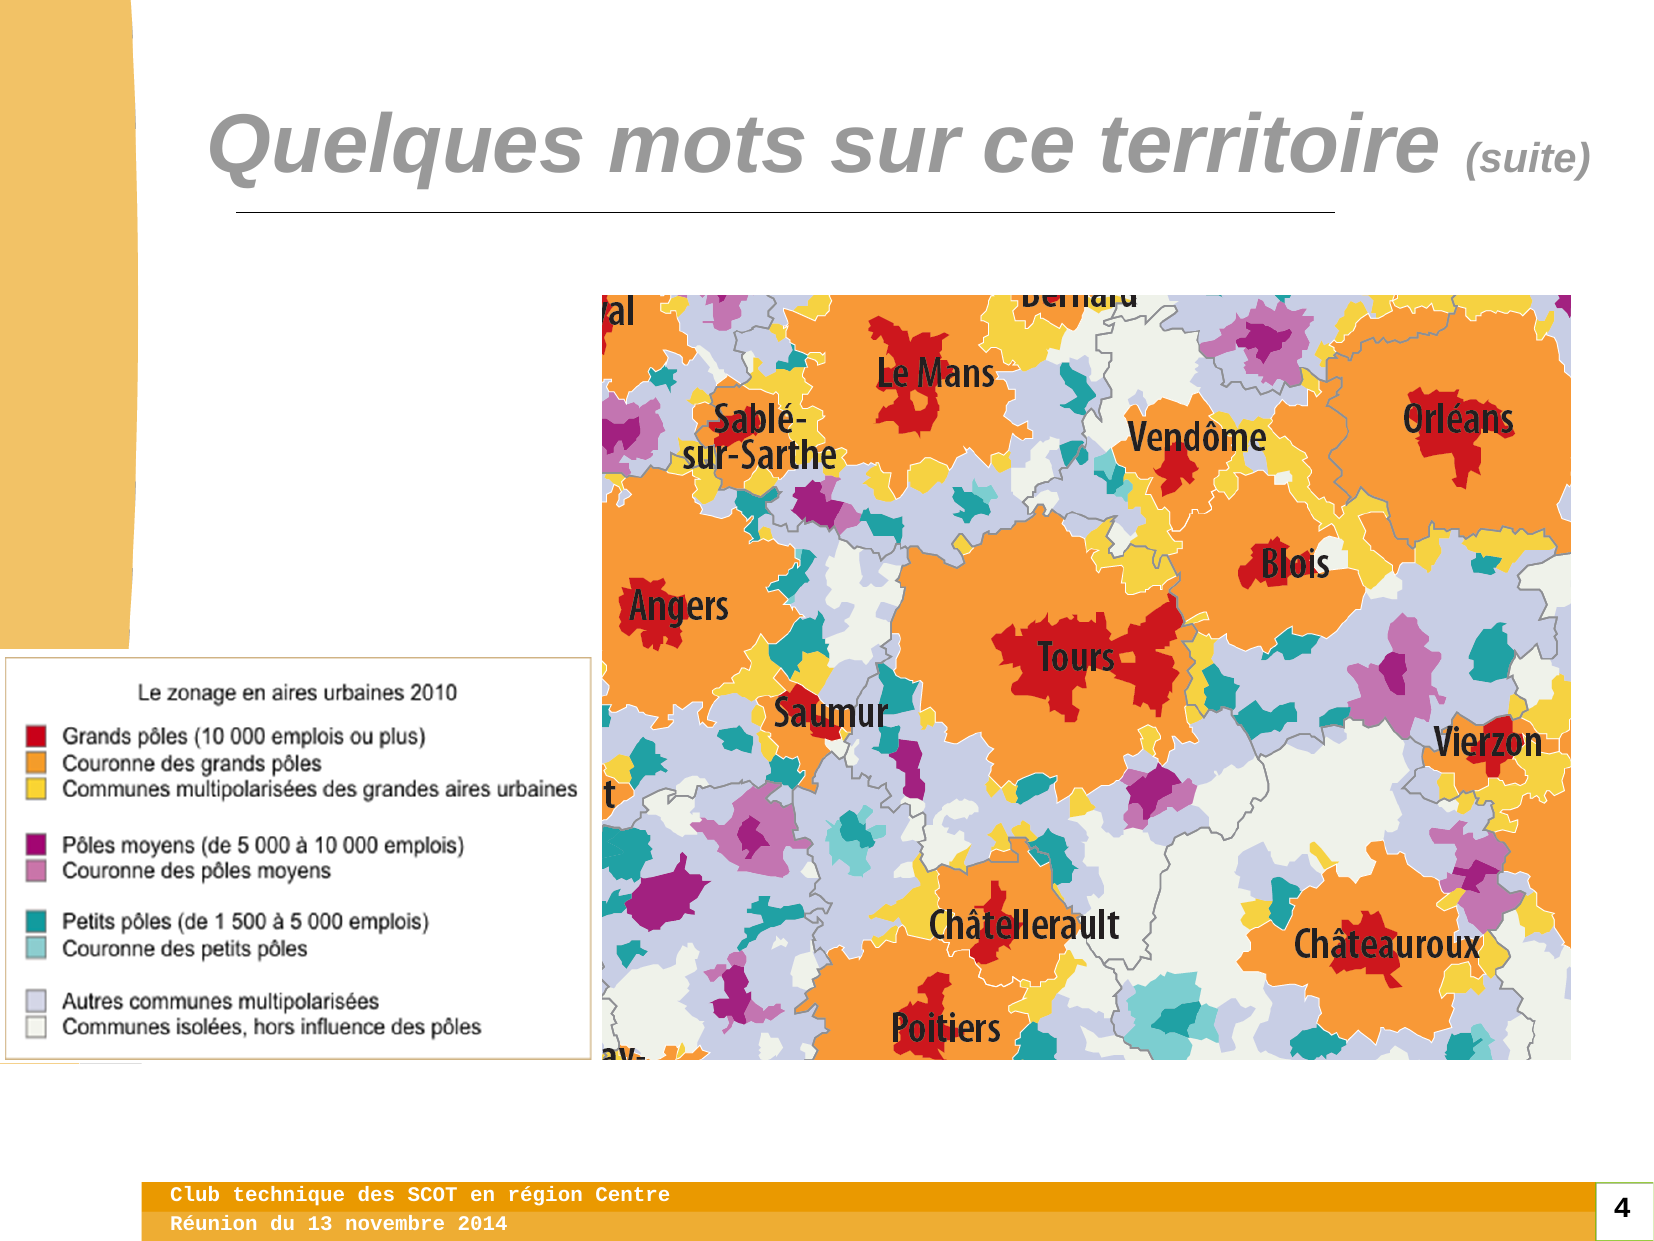

Quelques mots sur ce territoire (suite)
#
Club technique des SCOT en région Centre
Réunion du 13 novembre 2014